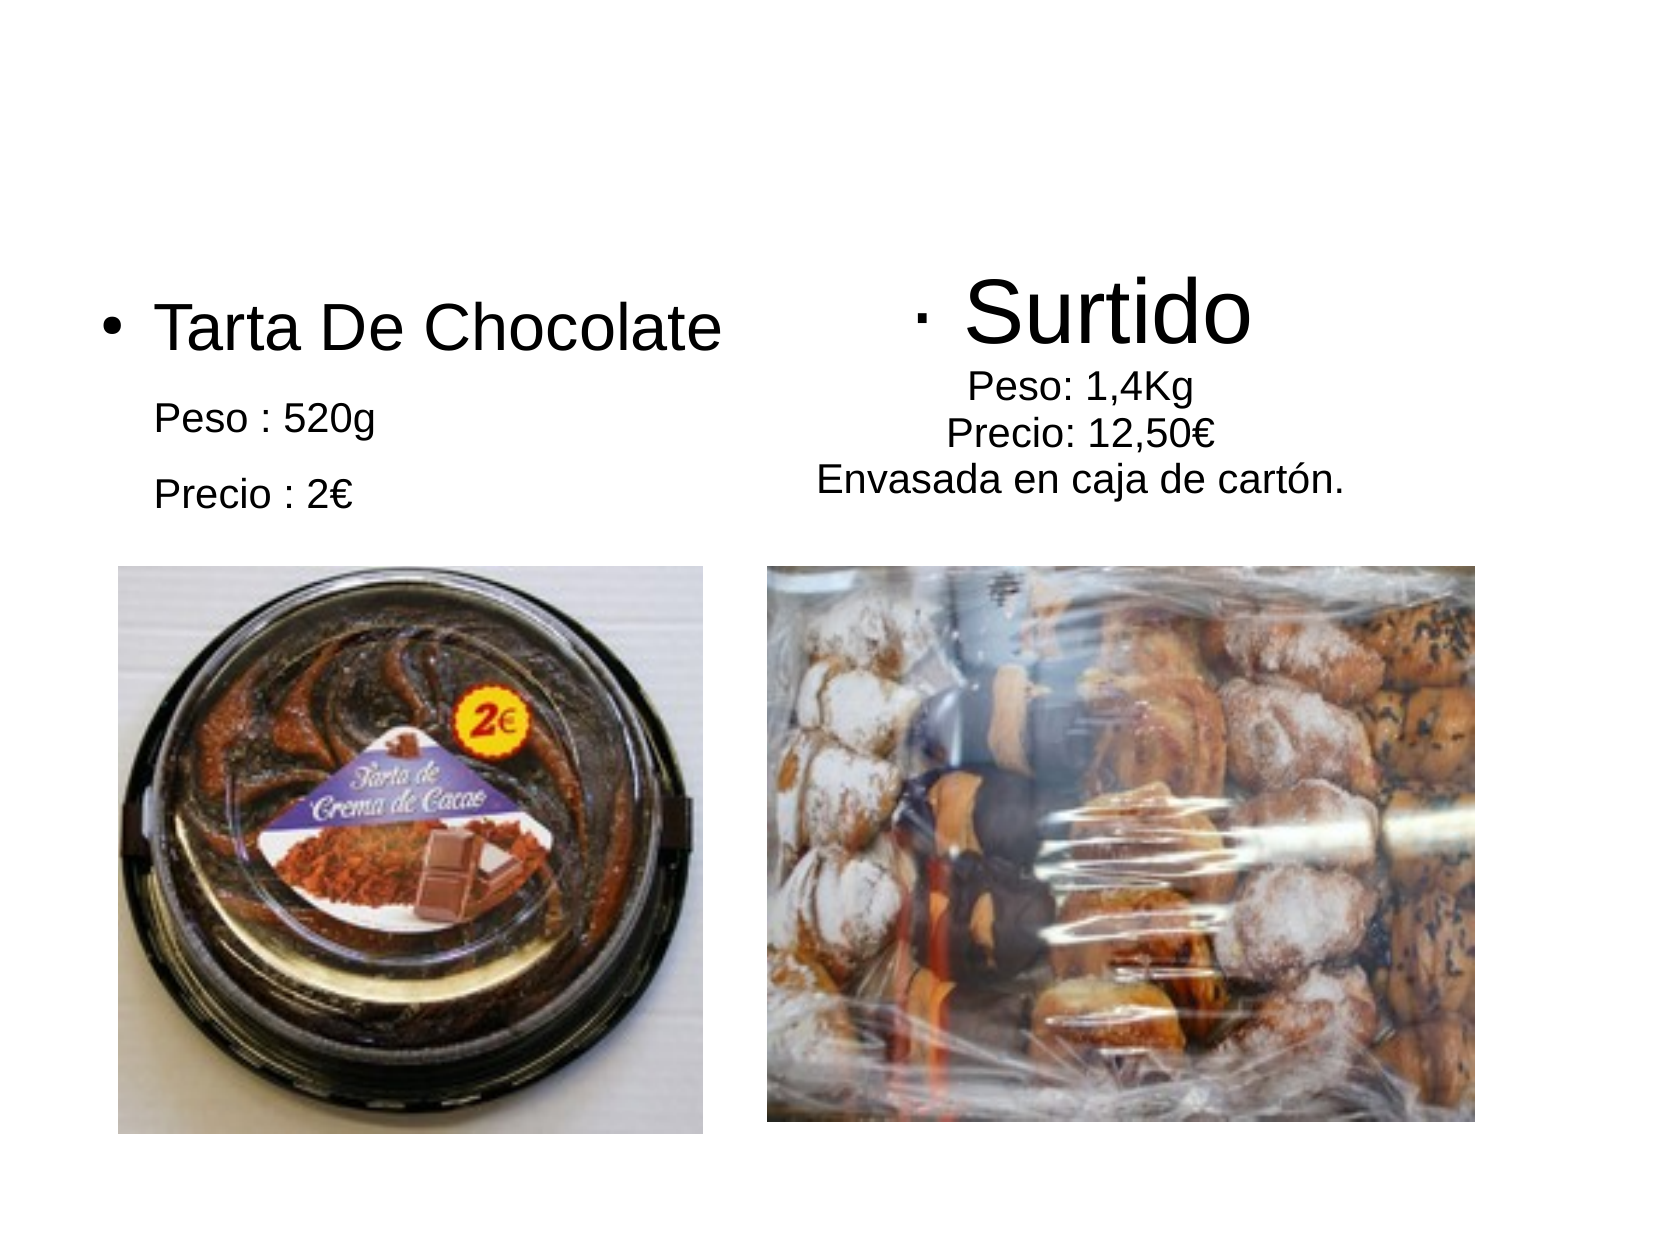

· Surtido
Peso: 1,4Kg
Precio: 12,50€
Envasada en caja de cartón.
# Tarta De Chocolate
Peso : 520g
Precio : 2€